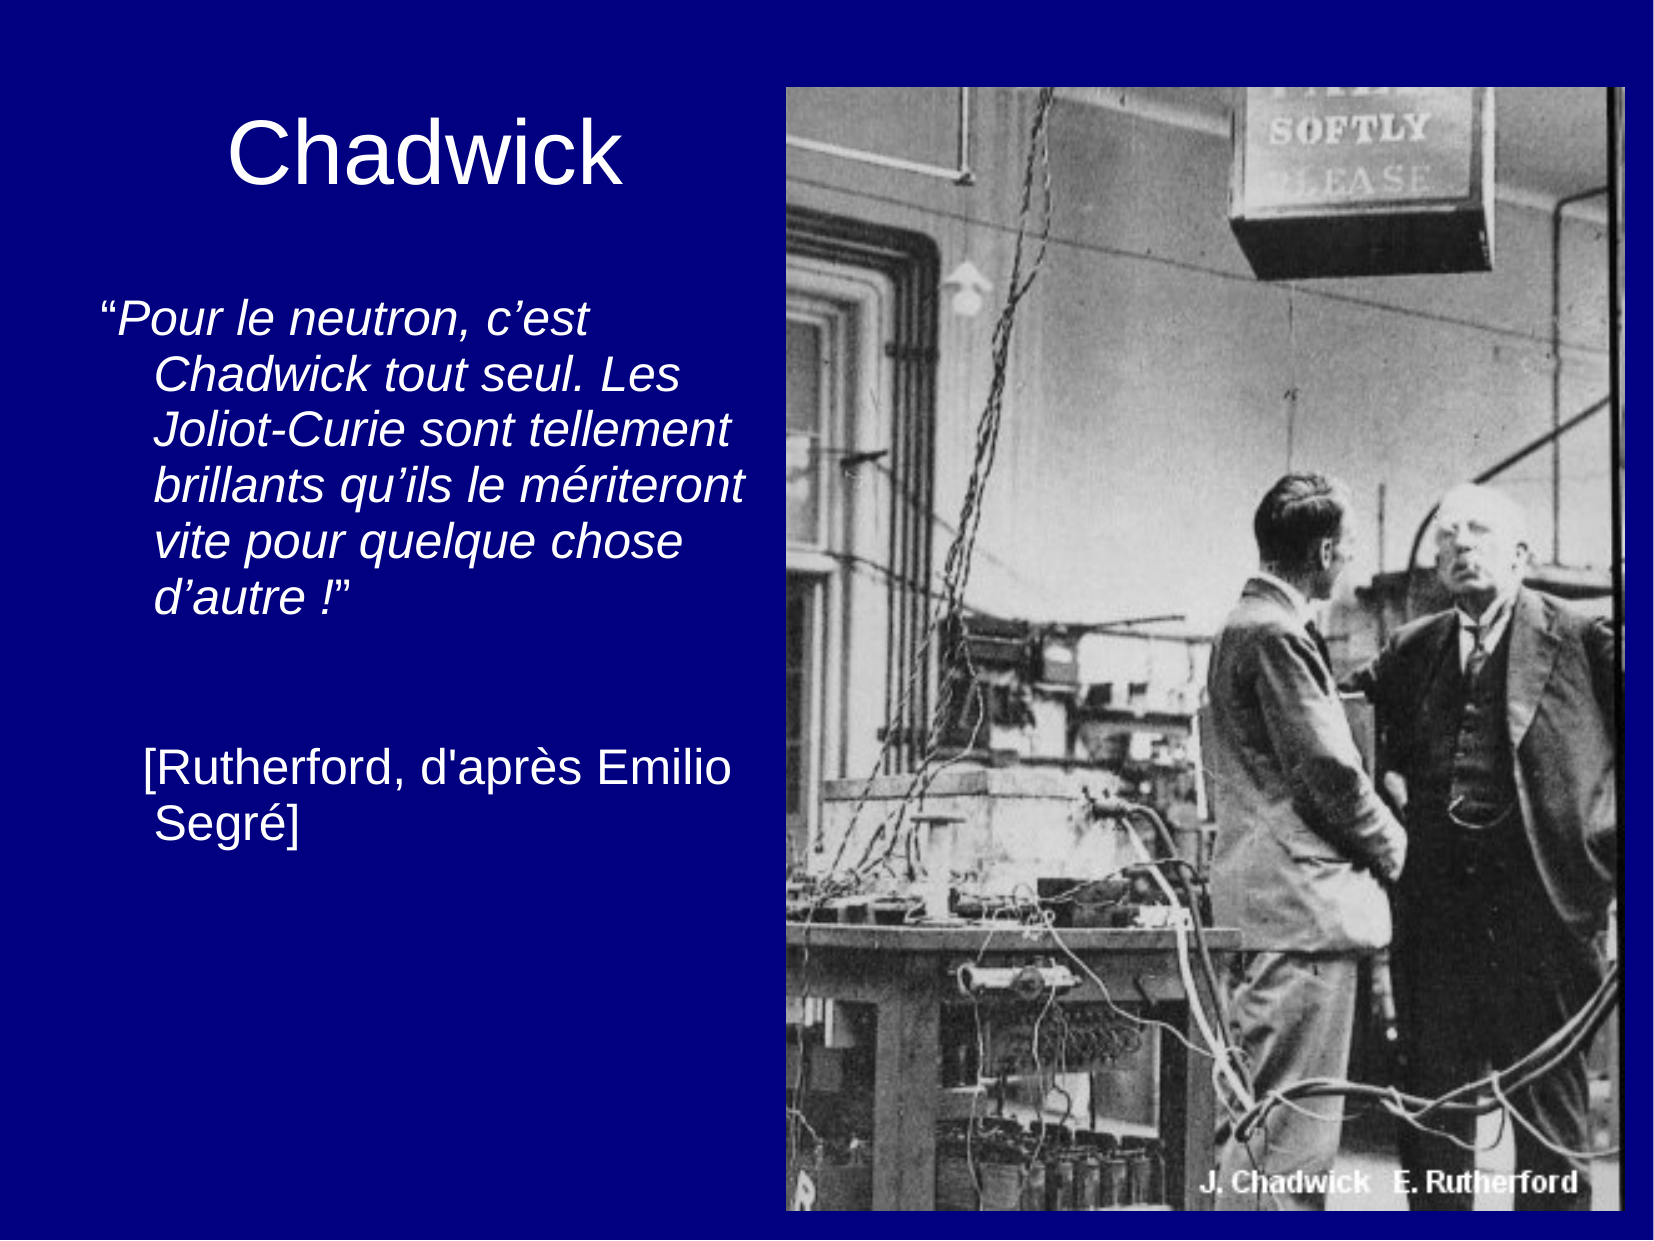

# Chadwick
“Pour le neutron, c’est Chadwick tout seul. Les Joliot-Curie sont tellement brillants qu’ils le mériteront vite pour quelque chose d’autre !”
 [Rutherford, d'après Emilio Segré]